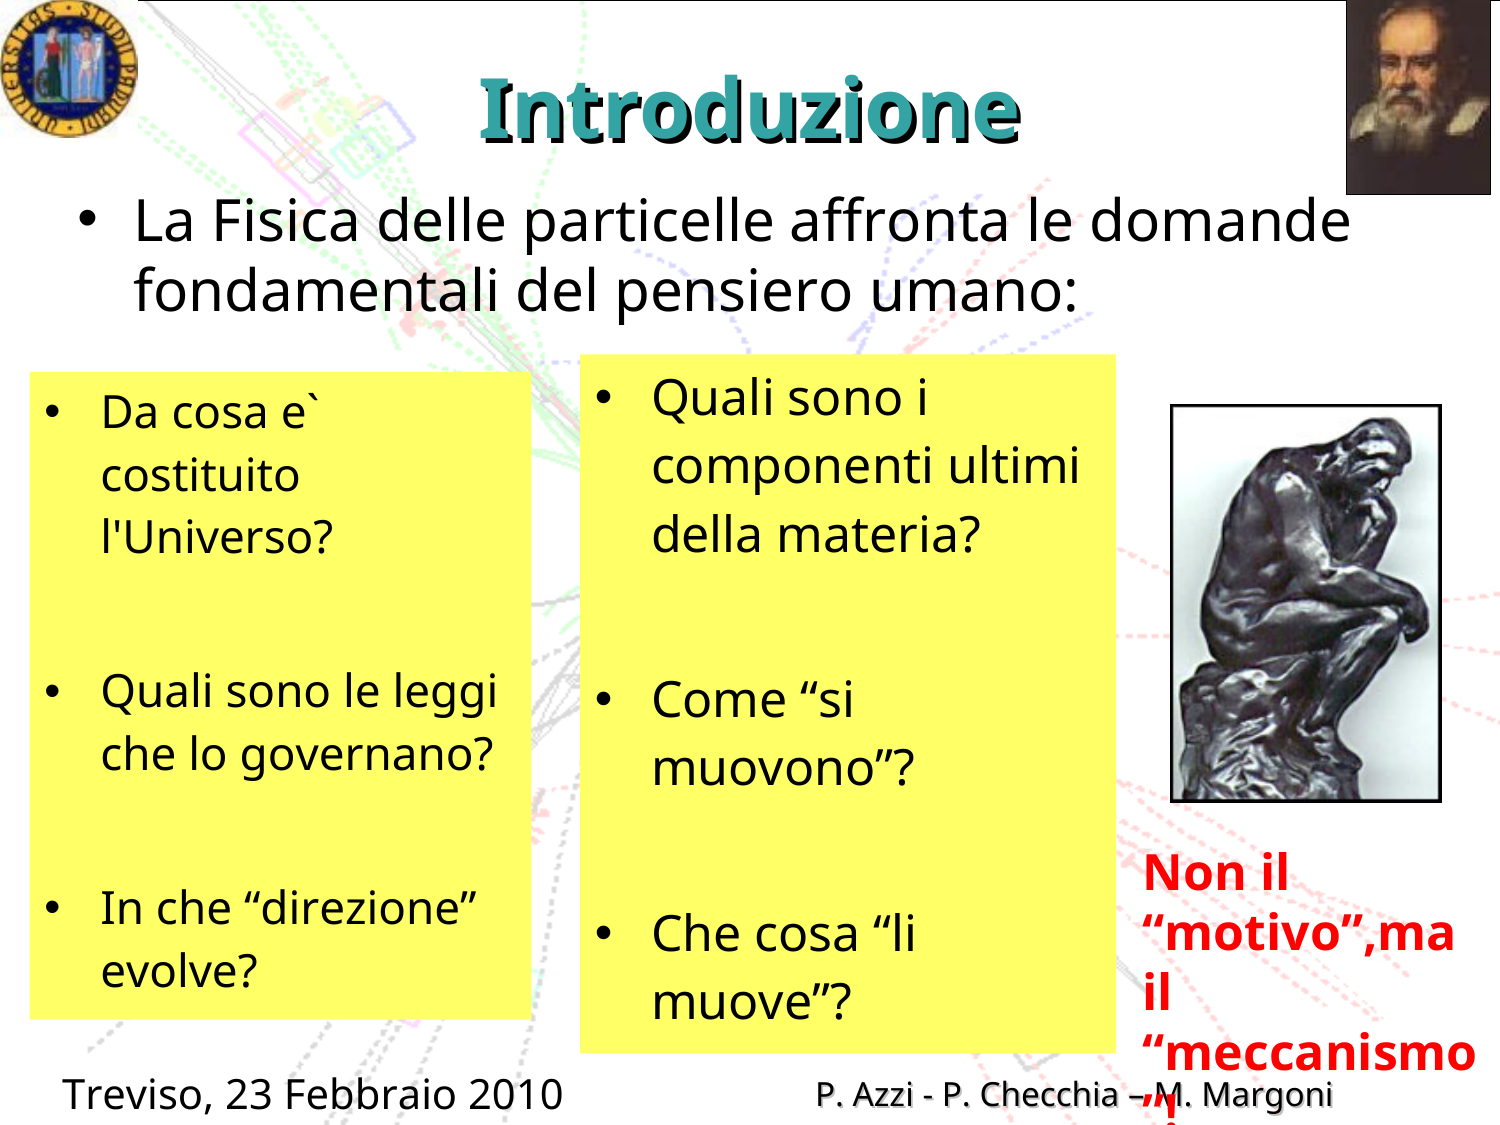

# Introduzione
La Fisica delle particelle affronta le domande fondamentali del pensiero umano:
Quali sono i componenti ultimi della materia?
Come “si muovono”?
Che cosa “li muove”?
Da cosa e` costituito l'Universo?
Quali sono le leggi che lo governano?
In che “direzione” evolve?
Non il “motivo”,ma il “meccanismo”!